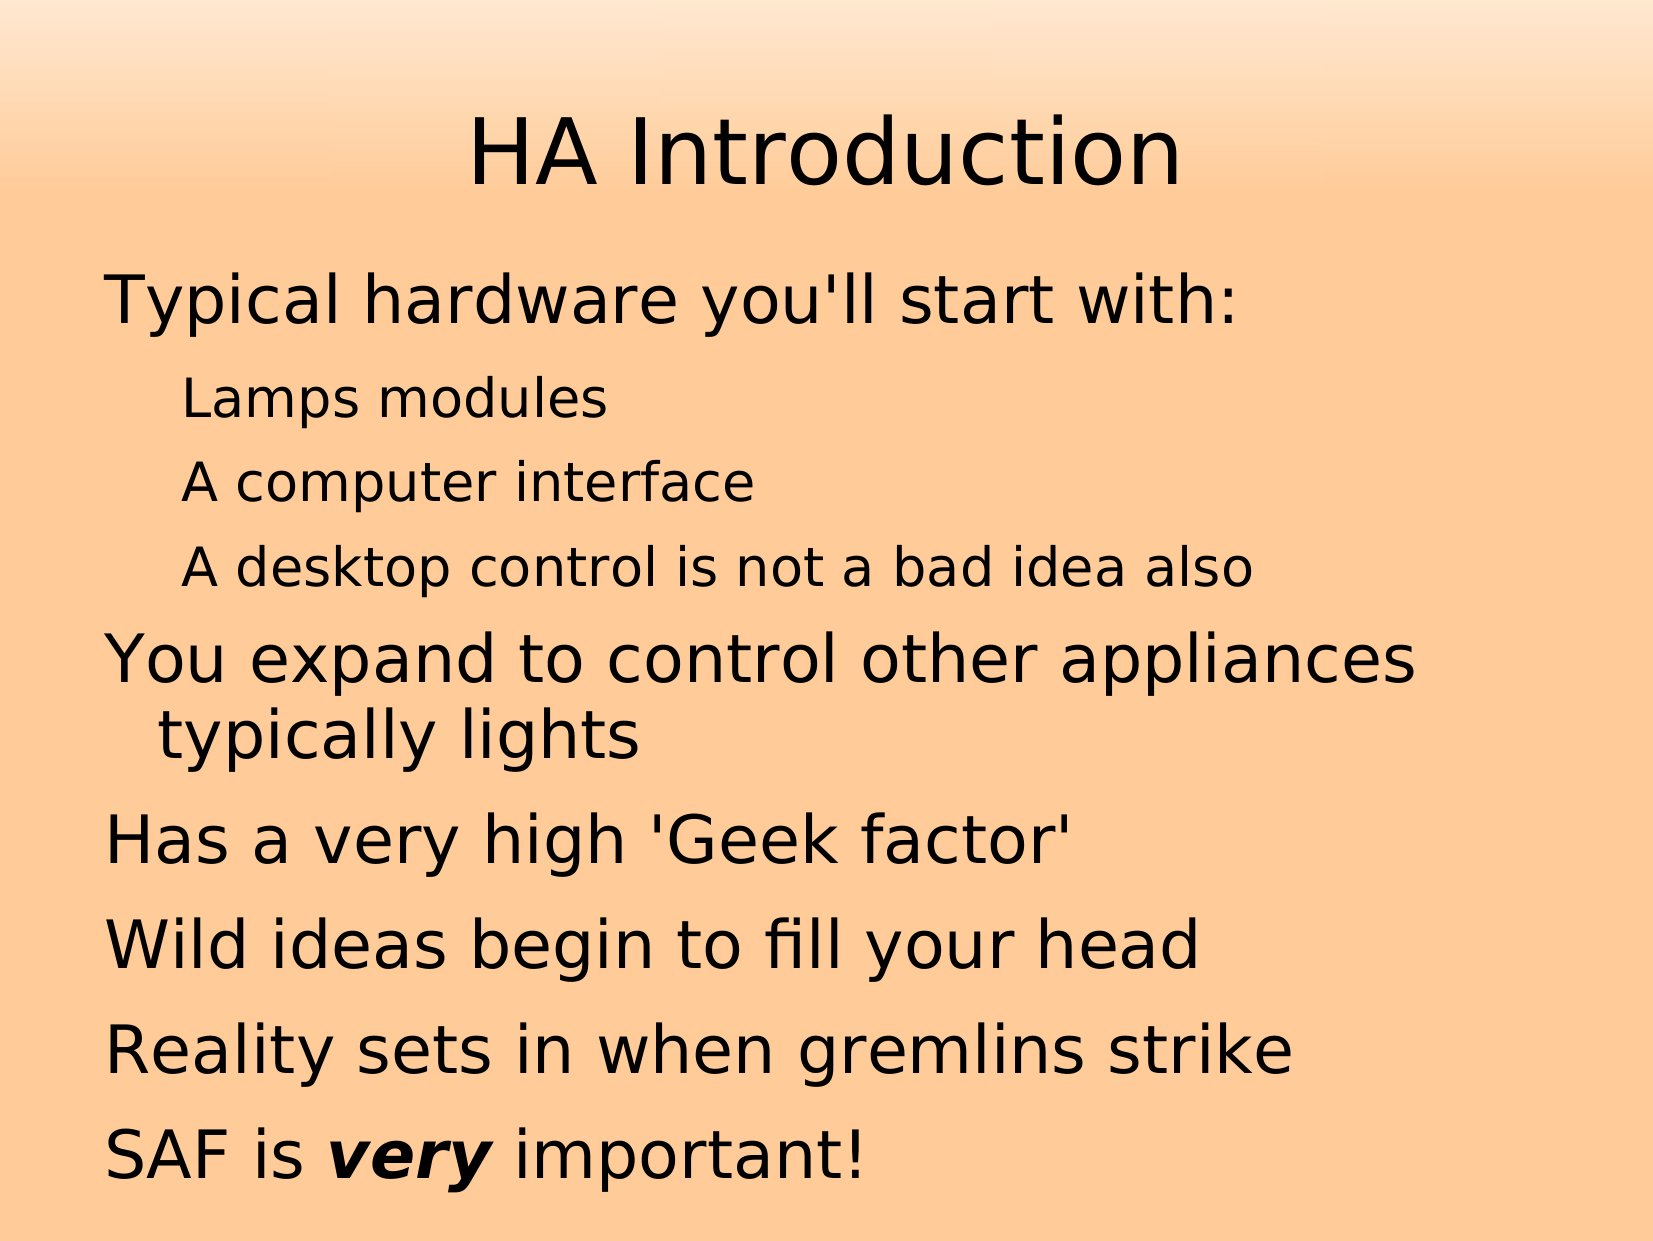

# HA Introduction
Typical hardware you'll start with:
Lamps modules
A computer interface
A desktop control is not a bad idea also
You expand to control other appliances typically lights
Has a very high 'Geek factor'
Wild ideas begin to fill your head
Reality sets in when gremlins strike
SAF is very important!